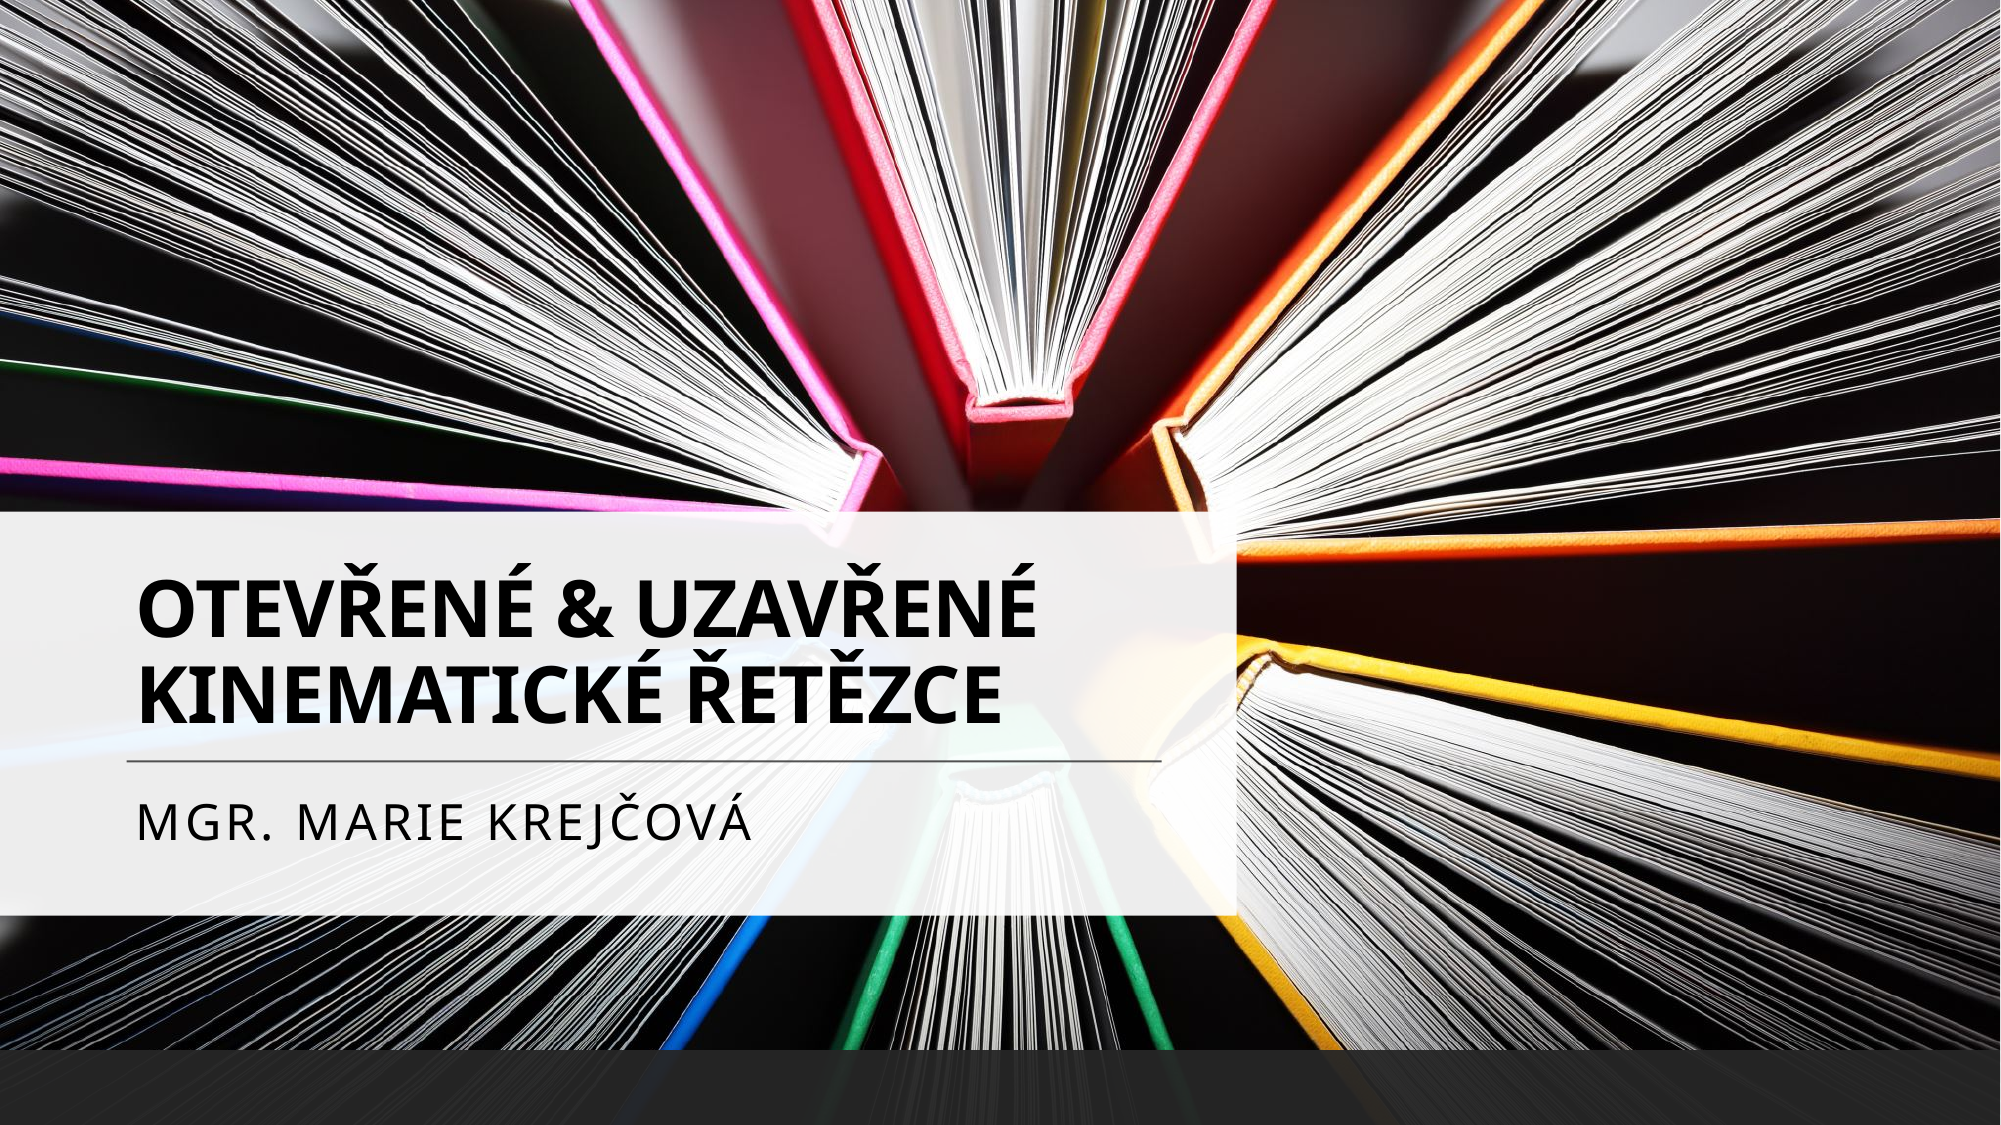

# OTEVŘENÉ & UZAVŘENÉ KINEMATICKÉ ŘETĚZCE
Mgr. Marie Krejčová